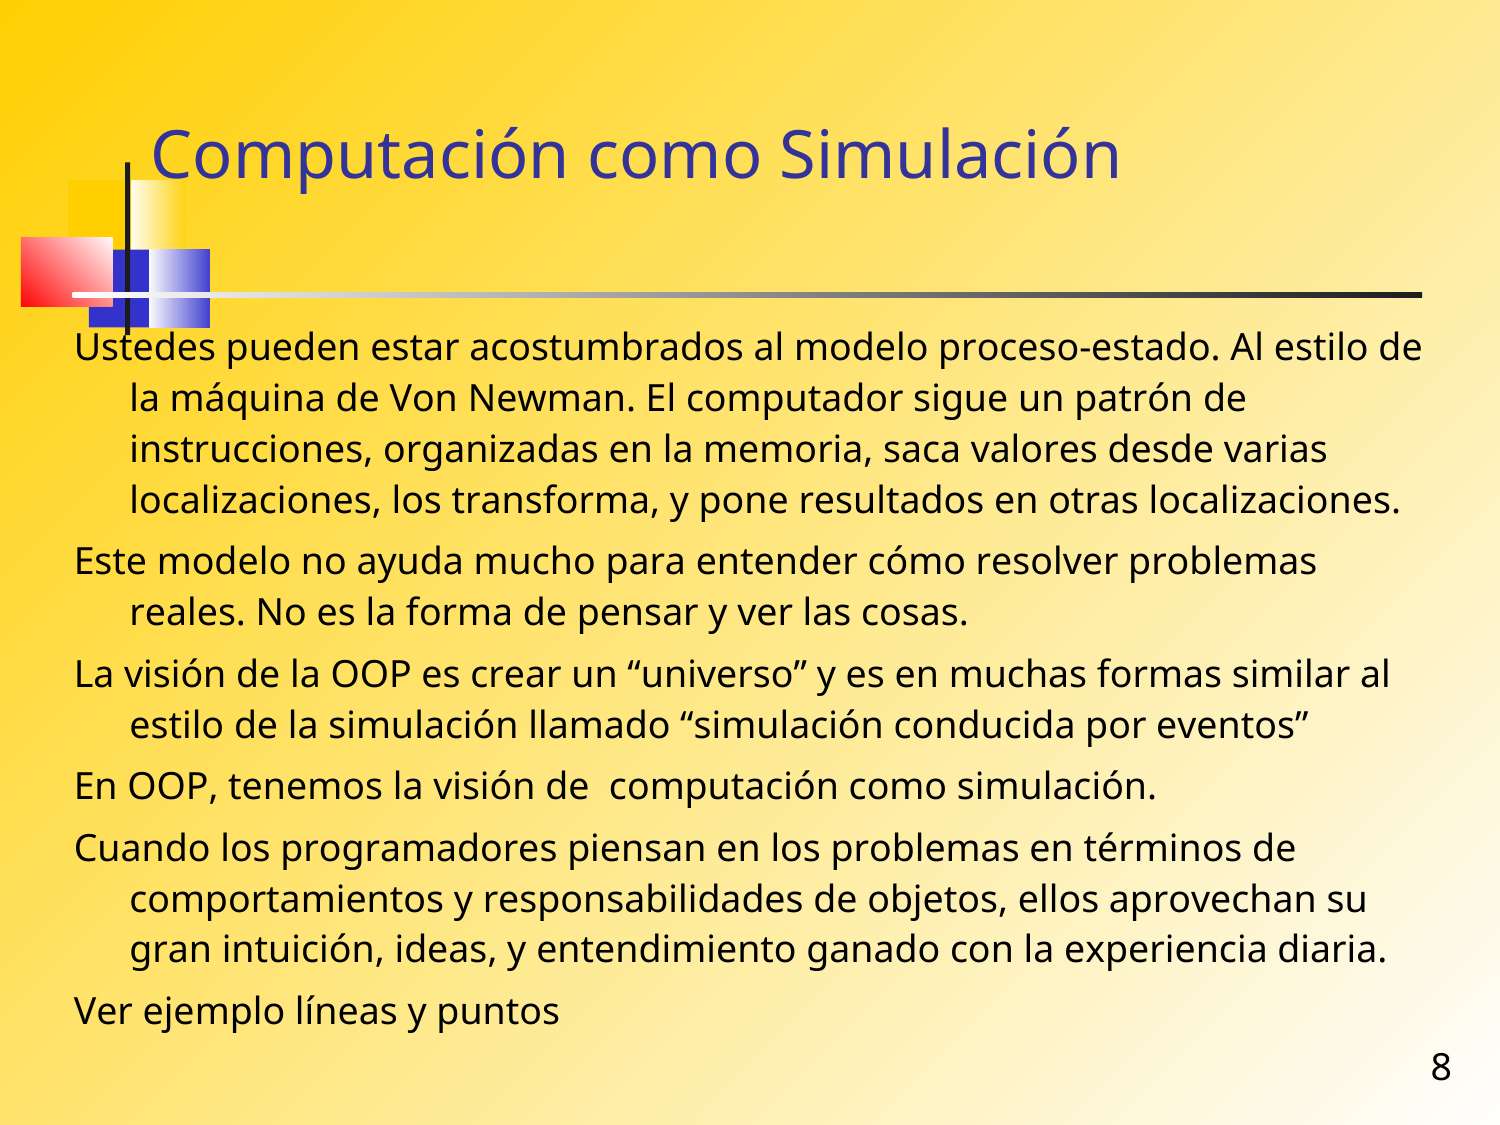

# Computación como Simulación
Ustedes pueden estar acostumbrados al modelo proceso-estado. Al estilo de la máquina de Von Newman. El computador sigue un patrón de instrucciones, organizadas en la memoria, saca valores desde varias localizaciones, los transforma, y pone resultados en otras localizaciones.
Este modelo no ayuda mucho para entender cómo resolver problemas reales. No es la forma de pensar y ver las cosas.
La visión de la OOP es crear un “universo” y es en muchas formas similar al estilo de la simulación llamado “simulación conducida por eventos”
En OOP, tenemos la visión de computación como simulación.
Cuando los programadores piensan en los problemas en términos de comportamientos y responsabilidades de objetos, ellos aprovechan su gran intuición, ideas, y entendimiento ganado con la experiencia diaria.
Ver ejemplo líneas y puntos
8